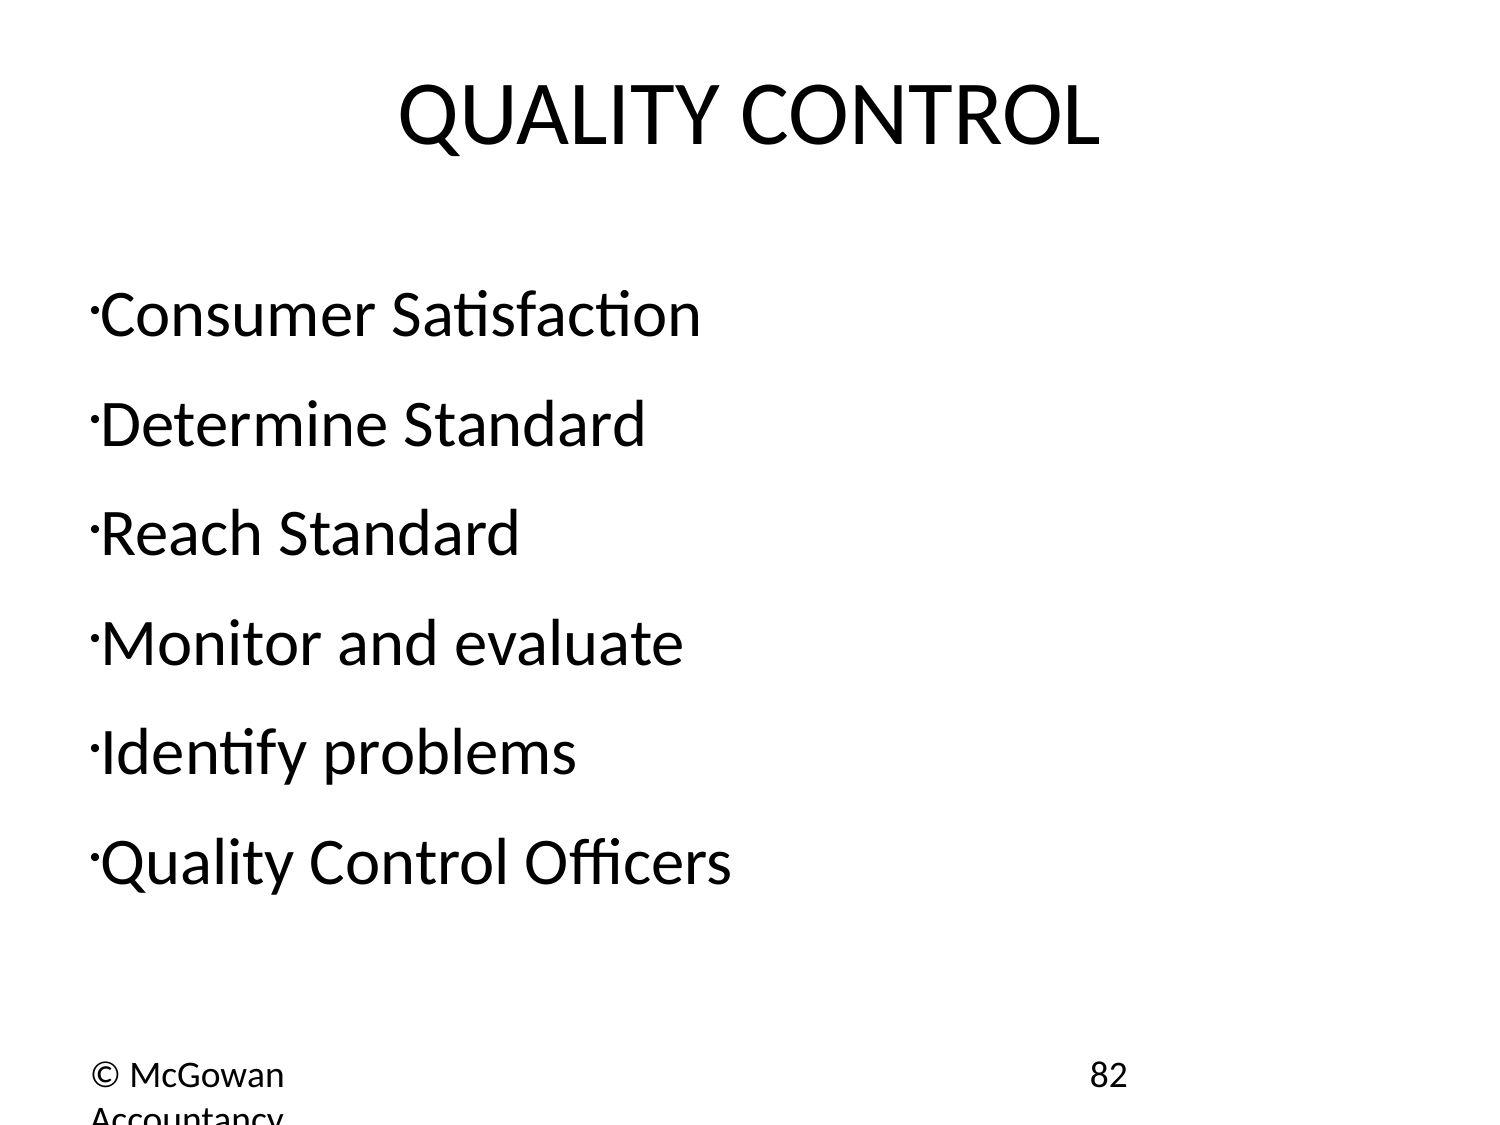

# QUALITY CONTROL
Consumer Satisfaction
Determine Standard
Reach Standard
Monitor and evaluate
Identify problems
Quality Control Officers
© McGowan Accountancy Services
82